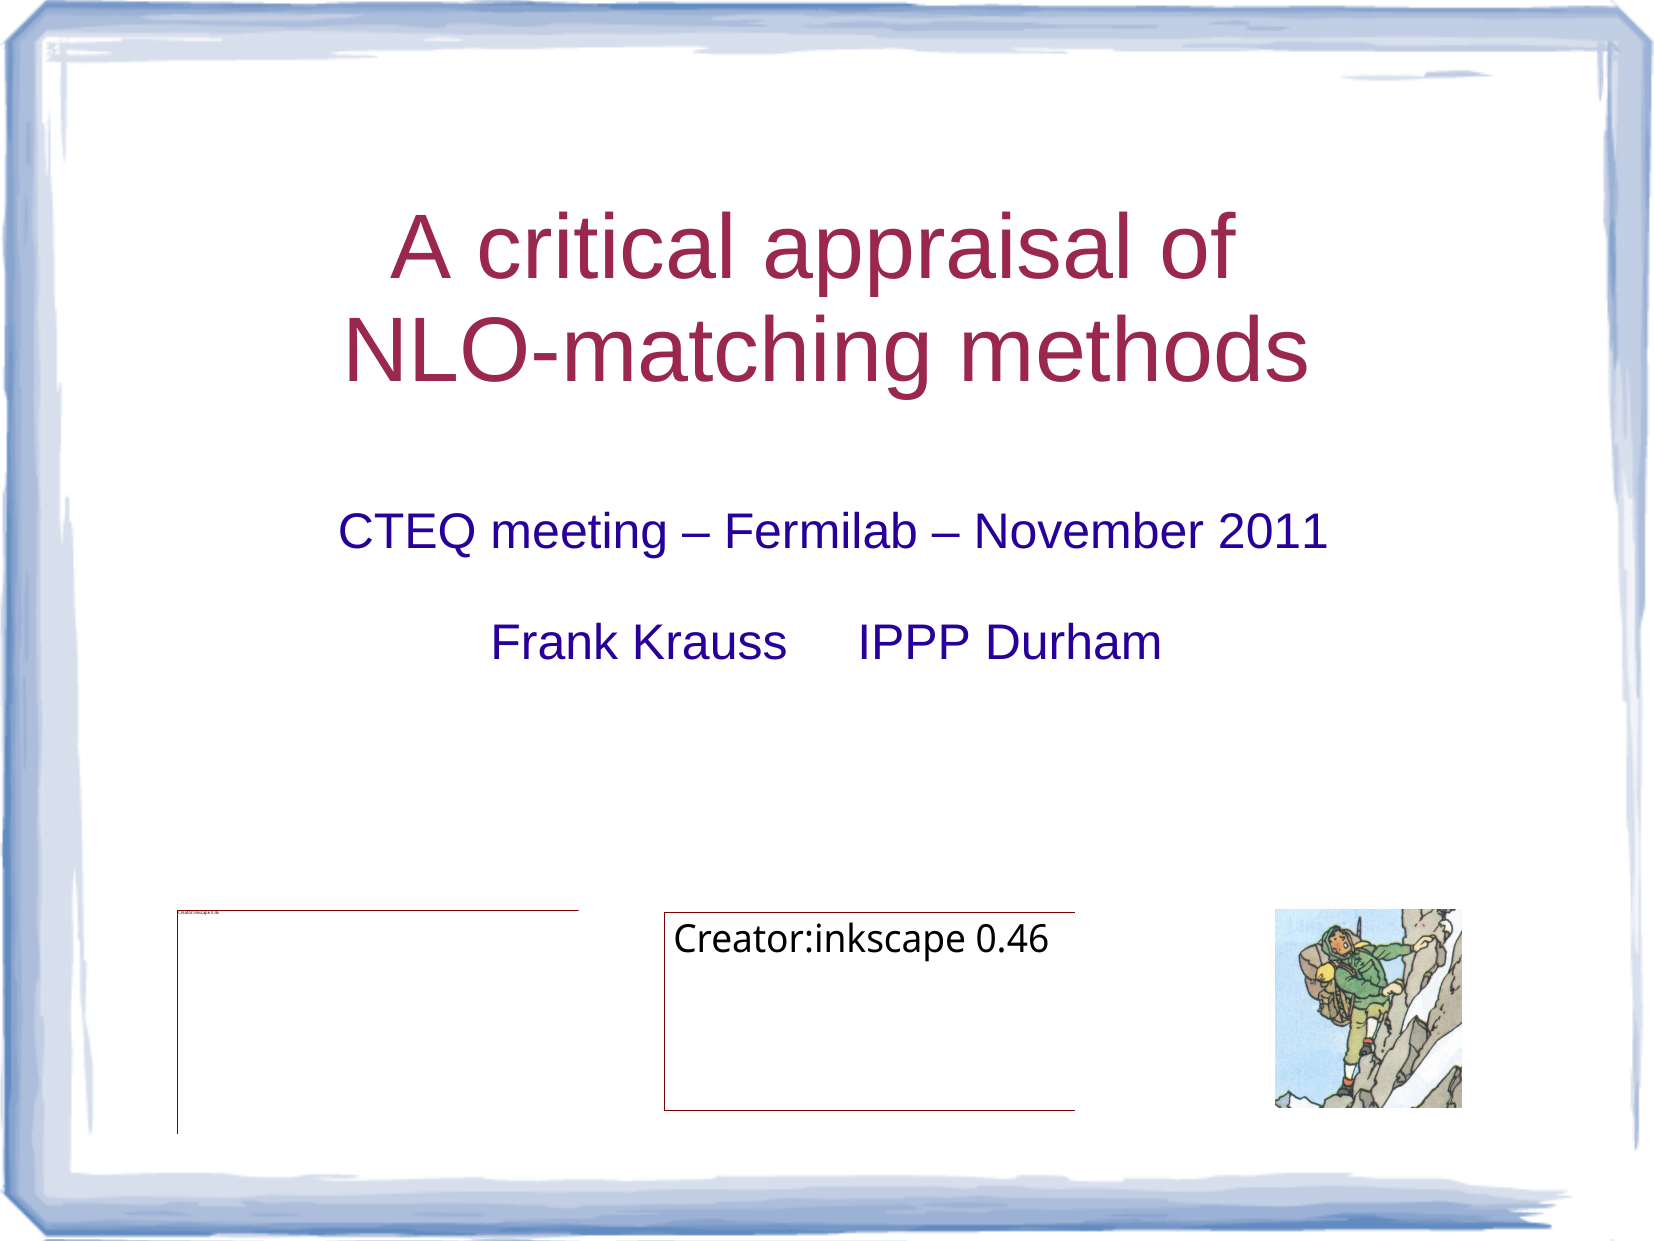

# A critical appraisal of NLO-matching methods CTEQ meeting – Fermilab – November 2011 Frank Krauss IPPP Durham